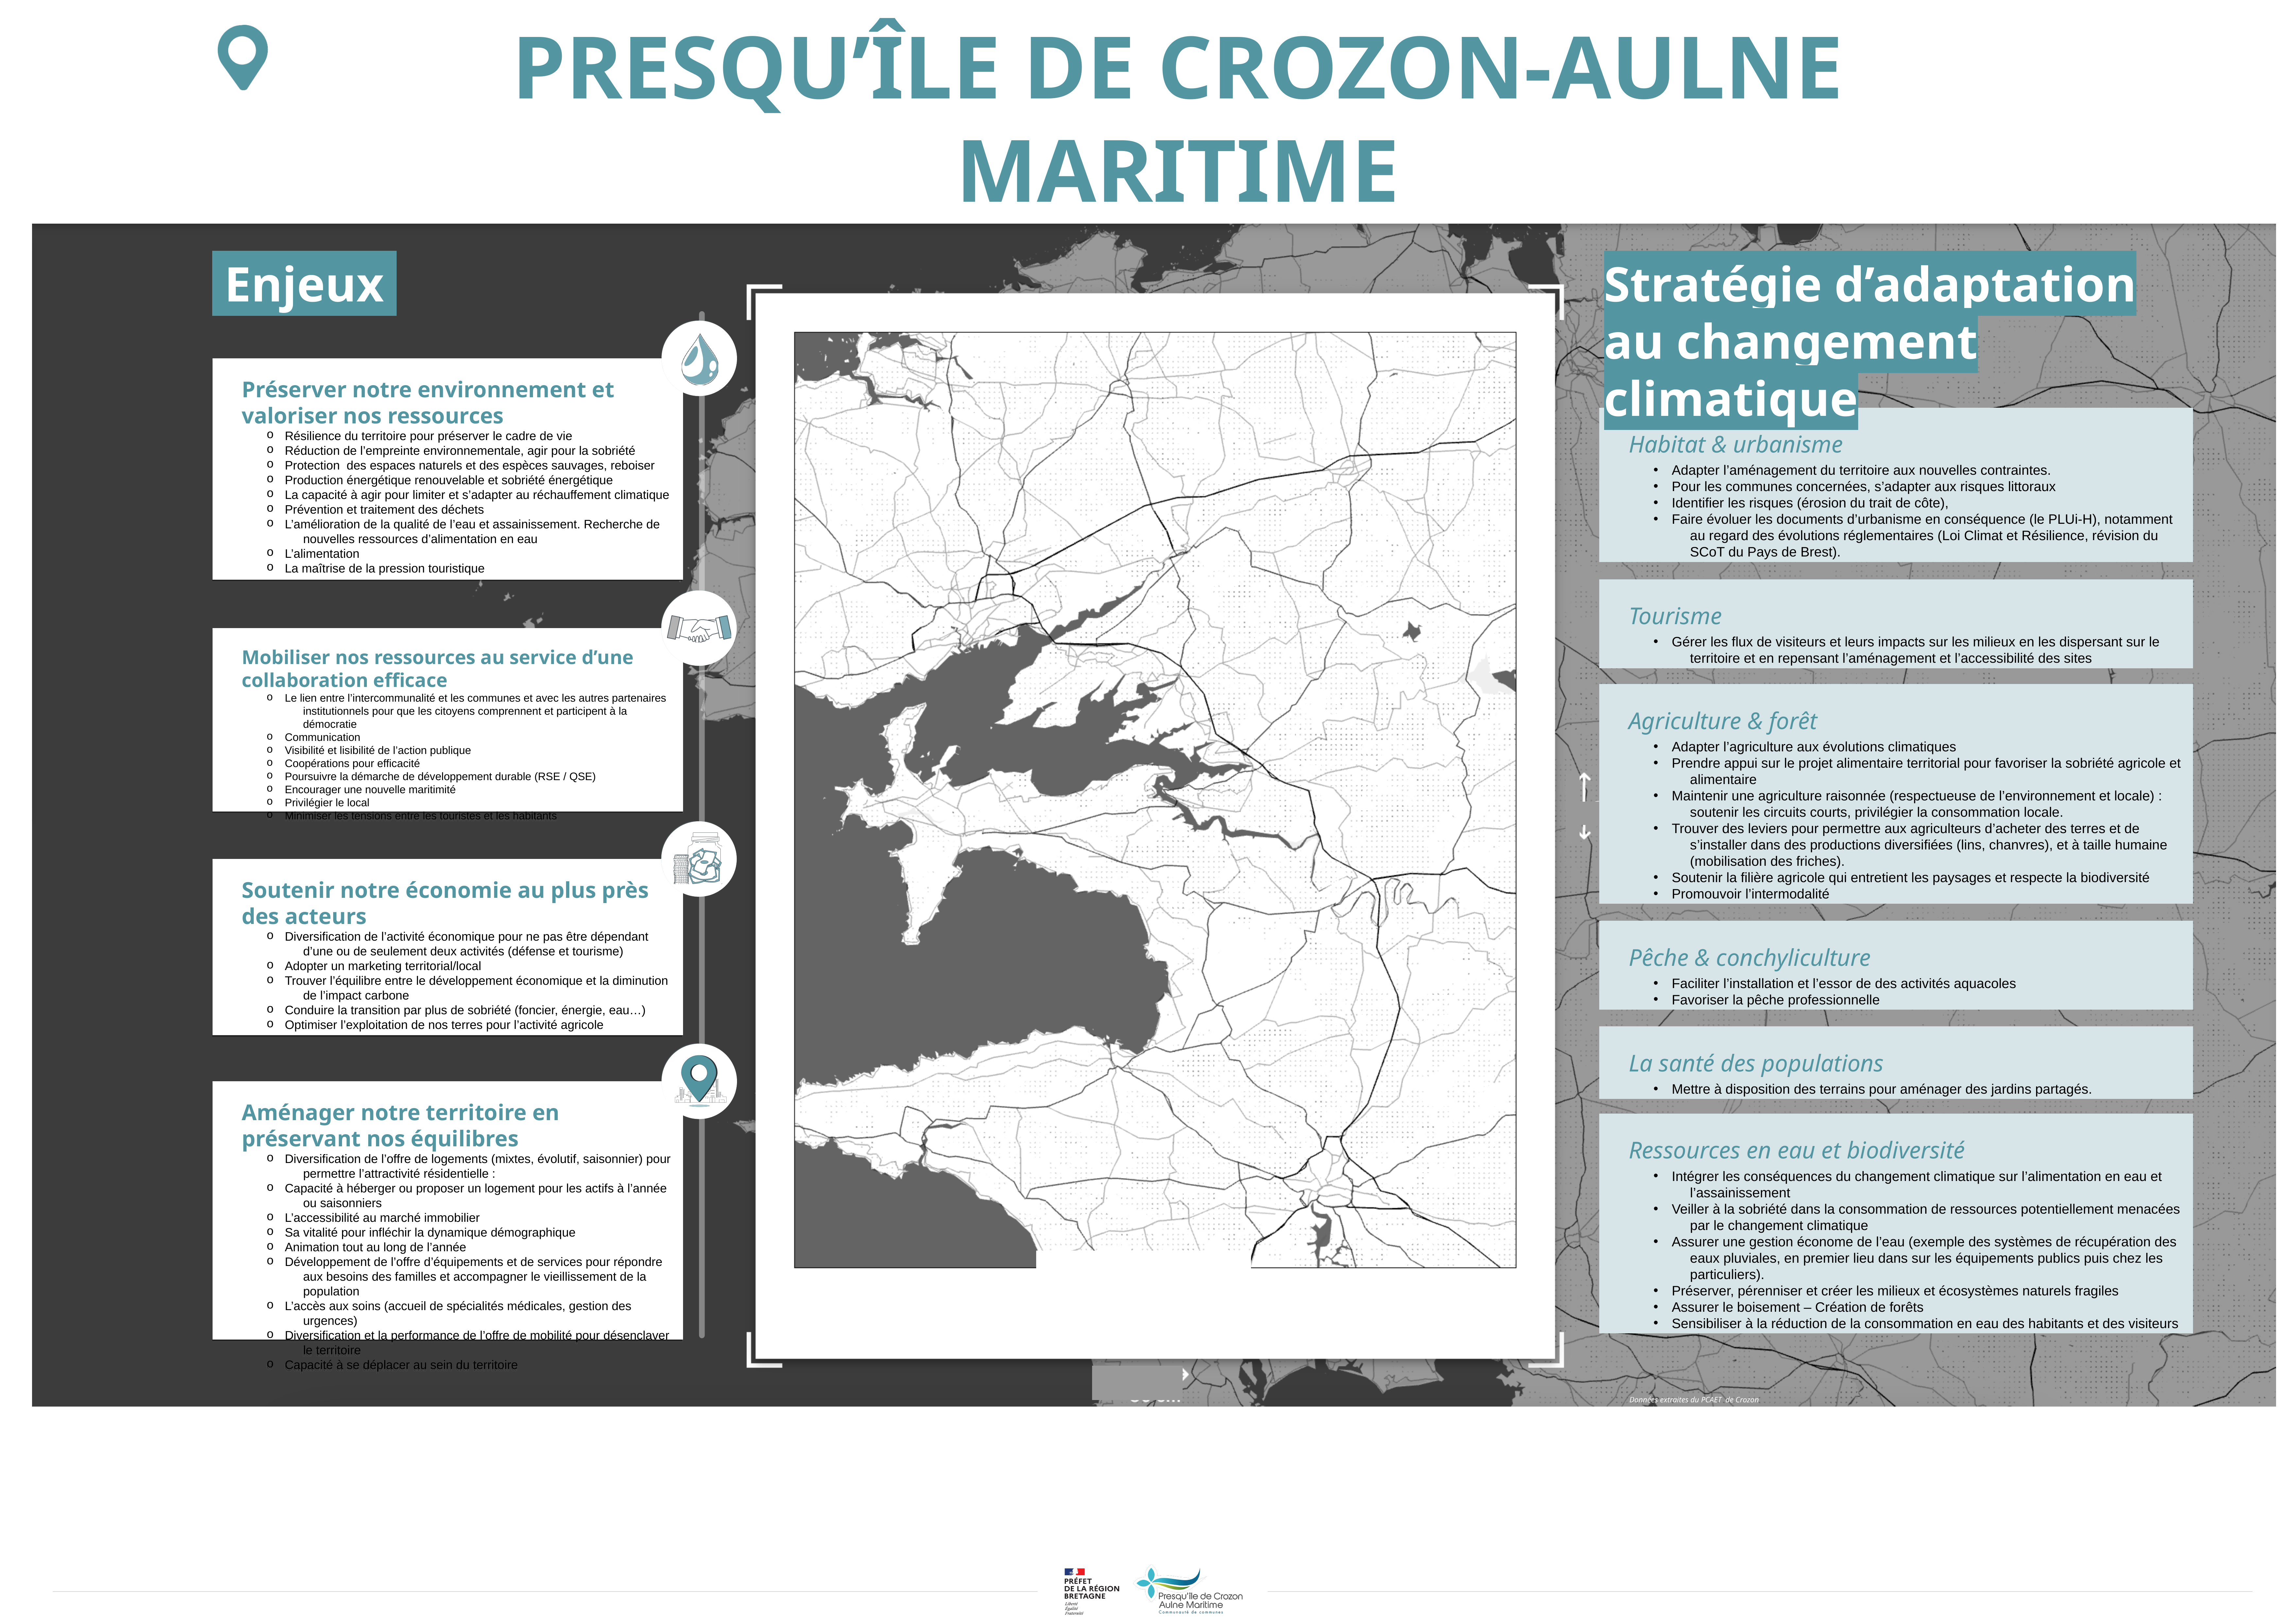

PRESQU’ÎLE DE CROZON-AULNE MARITIME
 Enjeux
Stratégie d’adaptation au changement climatique
Préserver notre environnement et valoriser nos ressources
Résilience du territoire pour préserver le cadre de vie
Réduction de l’empreinte environnementale, agir pour la sobriété
Protection des espaces naturels et des espèces sauvages, reboiser
Production énergétique renouvelable et sobriété énergétique
La capacité à agir pour limiter et s’adapter au réchauffement climatique
Prévention et traitement des déchets
L’amélioration de la qualité de l’eau et assainissement. Recherche de nouvelles ressources d’alimentation en eau
L’alimentation
La maîtrise de la pression touristique
Habitat & urbanisme
Adapter l’aménagement du territoire aux nouvelles contraintes.
Pour les communes concernées, s’adapter aux risques littoraux
Identifier les risques (érosion du trait de côte),
Faire évoluer les documents d’urbanisme en conséquence (le PLUi-H), notamment au regard des évolutions réglementaires (Loi Climat et Résilience, révision du SCoT du Pays de Brest).
Tourisme
Gérer les flux de visiteurs et leurs impacts sur les milieux en les dispersant sur le territoire et en repensant l’aménagement et l’accessibilité des sites
Mobiliser nos ressources au service d’une collaboration efficace
Le lien entre l’intercommunalité et les communes et avec les autres partenaires institutionnels pour que les citoyens comprennent et participent à la démocratie
Communication
Visibilité et lisibilité de l’action publique
Coopérations pour efficacité
Poursuivre la démarche de développement durable (RSE / QSE)
Encourager une nouvelle maritimité
Privilégier le local
Minimiser les tensions entre les touristes et les habitants
Agriculture & forêt
Adapter l’agriculture aux évolutions climatiques
Prendre appui sur le projet alimentaire territorial pour favoriser la sobriété agricole et alimentaire
Maintenir une agriculture raisonnée (respectueuse de l’environnement et locale) : soutenir les circuits courts, privilégier la consommation locale.
Trouver des leviers pour permettre aux agriculteurs d’acheter des terres et de s’installer dans des productions diversifiées (lins, chanvres), et à taille humaine (mobilisation des friches).
Soutenir la filière agricole qui entretient les paysages et respecte la biodiversité
Promouvoir l’intermodalité
Soutenir notre économie au plus près des acteurs
Diversification de l’activité économique pour ne pas être dépendant d’une ou de seulement deux activités (défense et tourisme)
Adopter un marketing territorial/local
Trouver l’équilibre entre le développement économique et la diminution de l’impact carbone
Conduire la transition par plus de sobriété (foncier, énergie, eau…)
Optimiser l’exploitation de nos terres pour l’activité agricole
Pêche & conchyliculture
Faciliter l’installation et l’essor de des activités aquacoles
Favoriser la pêche professionnelle
La santé des populations
Mettre à disposition des terrains pour aménager des jardins partagés.
Aménager notre territoire en préservant nos équilibres
Diversification de l’offre de logements (mixtes, évolutif, saisonnier) pour permettre l’attractivité résidentielle :
Capacité à héberger ou proposer un logement pour les actifs à l’année ou saisonniers
L’accessibilité au marché immobilier
Sa vitalité pour infléchir la dynamique démographique
Animation tout au long de l’année
Développement de l’offre d’équipements et de services pour répondre aux besoins des familles et accompagner le vieillissement de la population
L’accès aux soins (accueil de spécialités médicales, gestion des urgences)
Diversification et la performance de l’offre de mobilité pour désenclaver le territoire
Capacité à se déplacer au sein du territoire
Ressources en eau et biodiversité
Intégrer les conséquences du changement climatique sur l’alimentation en eau et l’assainissement
Veiller à la sobriété dans la consommation de ressources potentiellement menacées par le changement climatique
Assurer une gestion économe de l’eau (exemple des systèmes de récupération des eaux pluviales, en premier lieu dans sur les équipements publics puis chez les particuliers).
Préserver, pérenniser et créer les milieux et écosystèmes naturels fragiles
Assurer le boisement – Création de forêts
Sensibiliser à la réduction de la consommation en eau des habitants et des visiteurs
Données extraites du PCAET de Crozon